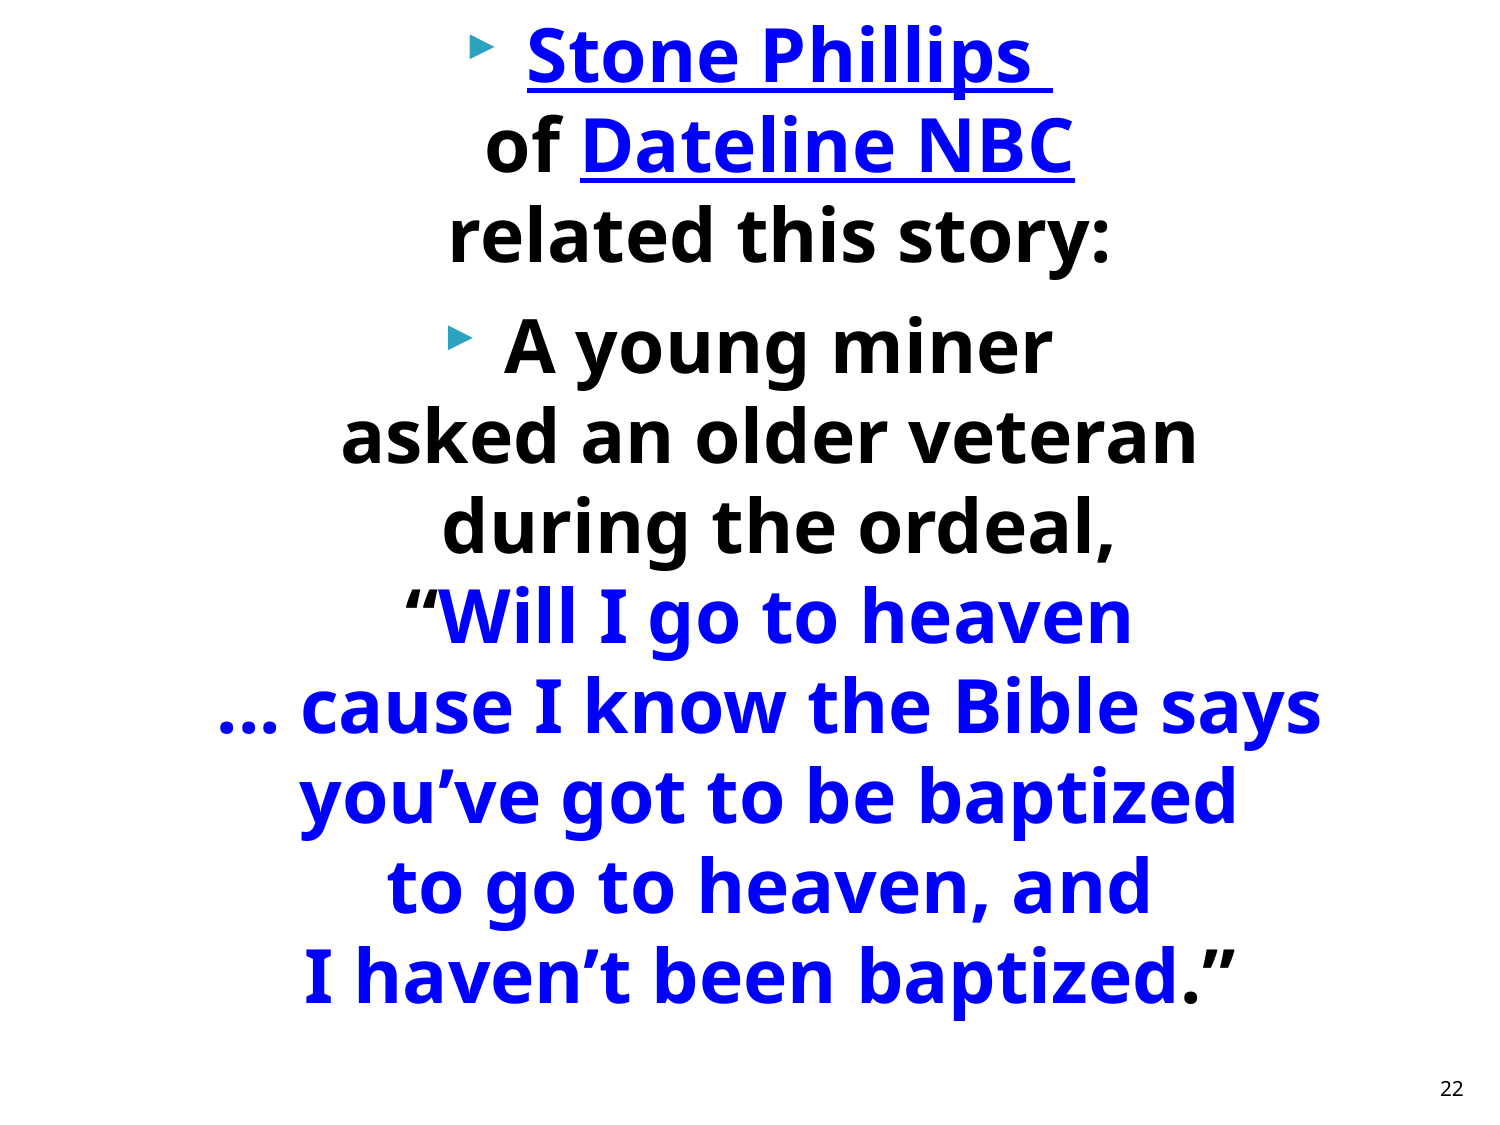

# Stone Phillips of Dateline NBC related this story:
 A young miner
asked an older veteran
during the ordeal,
“Will I go to heaven
... cause I know the Bible says
you’ve got to be baptized
to go to heaven, and
I haven’t been baptized.”